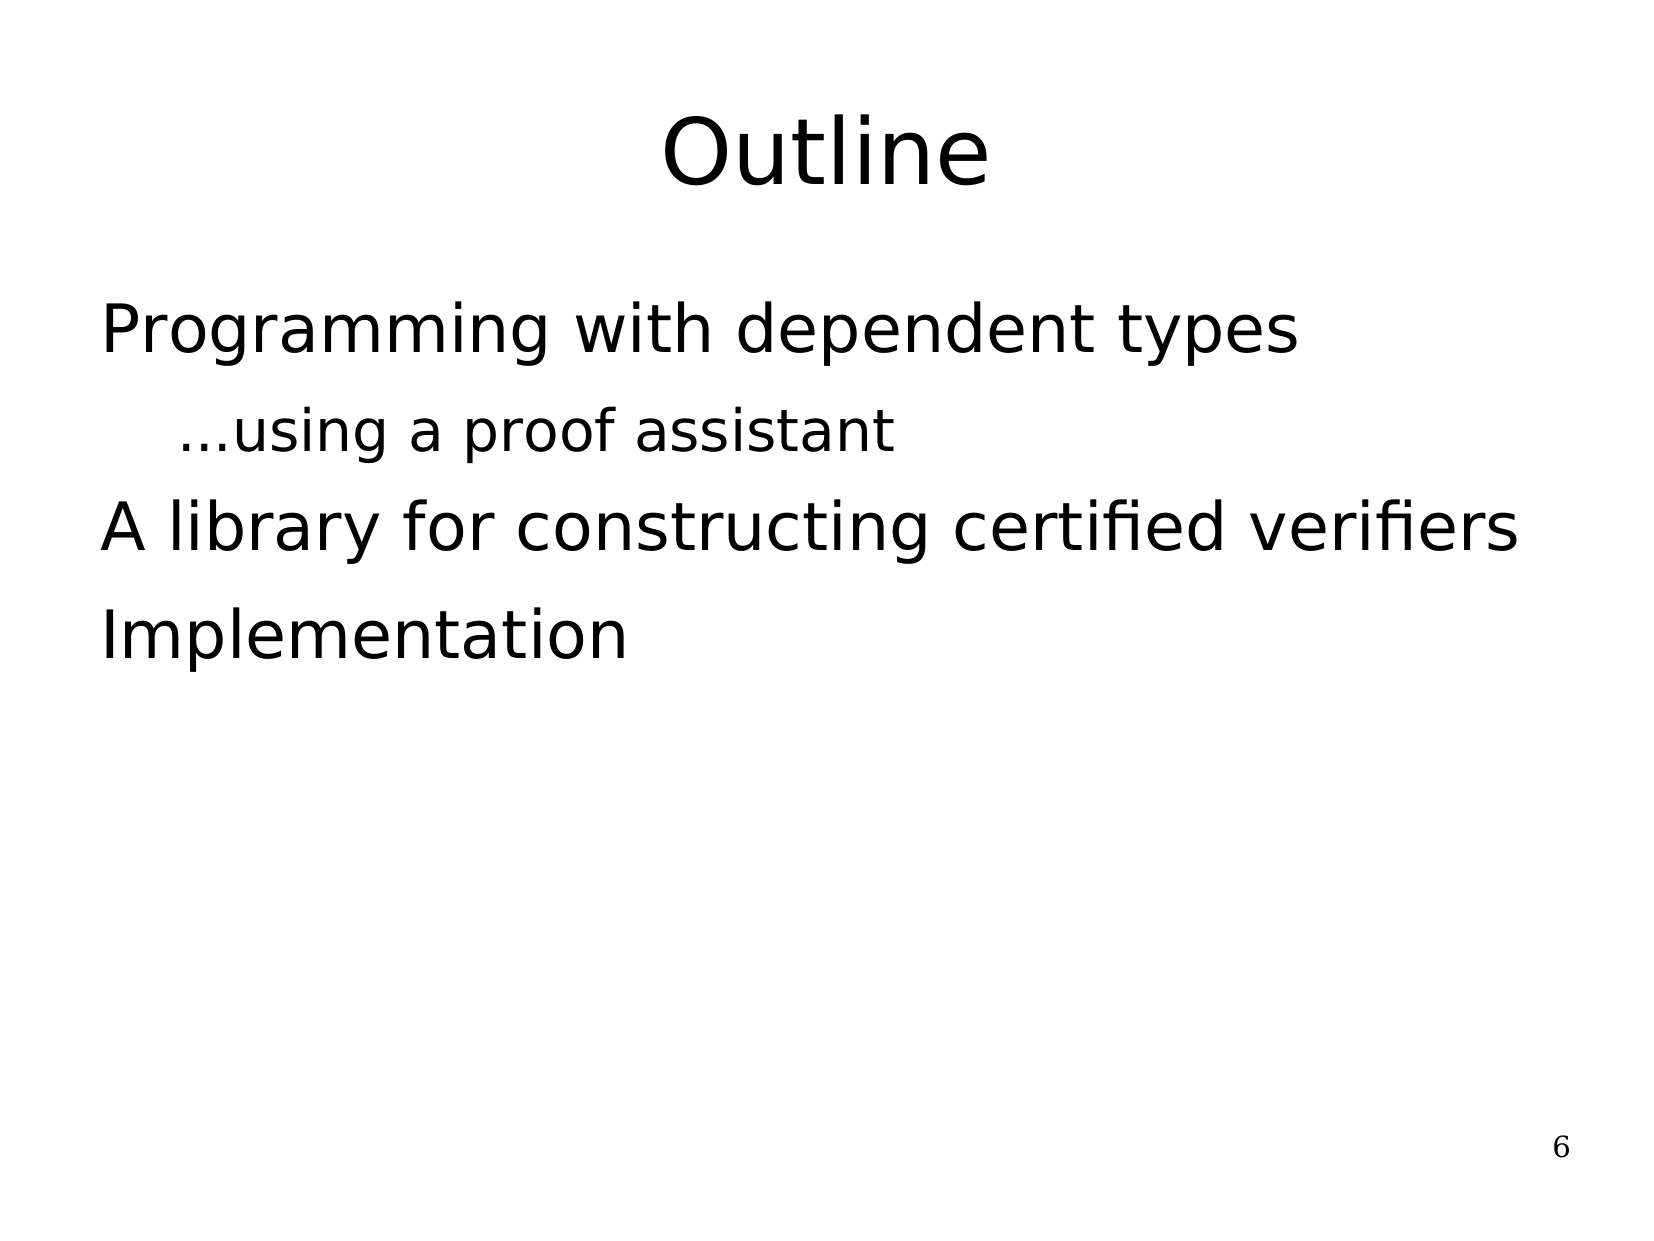

# Outline
Programming with dependent types
...using a proof assistant
A library for constructing certified verifiers
Implementation
6